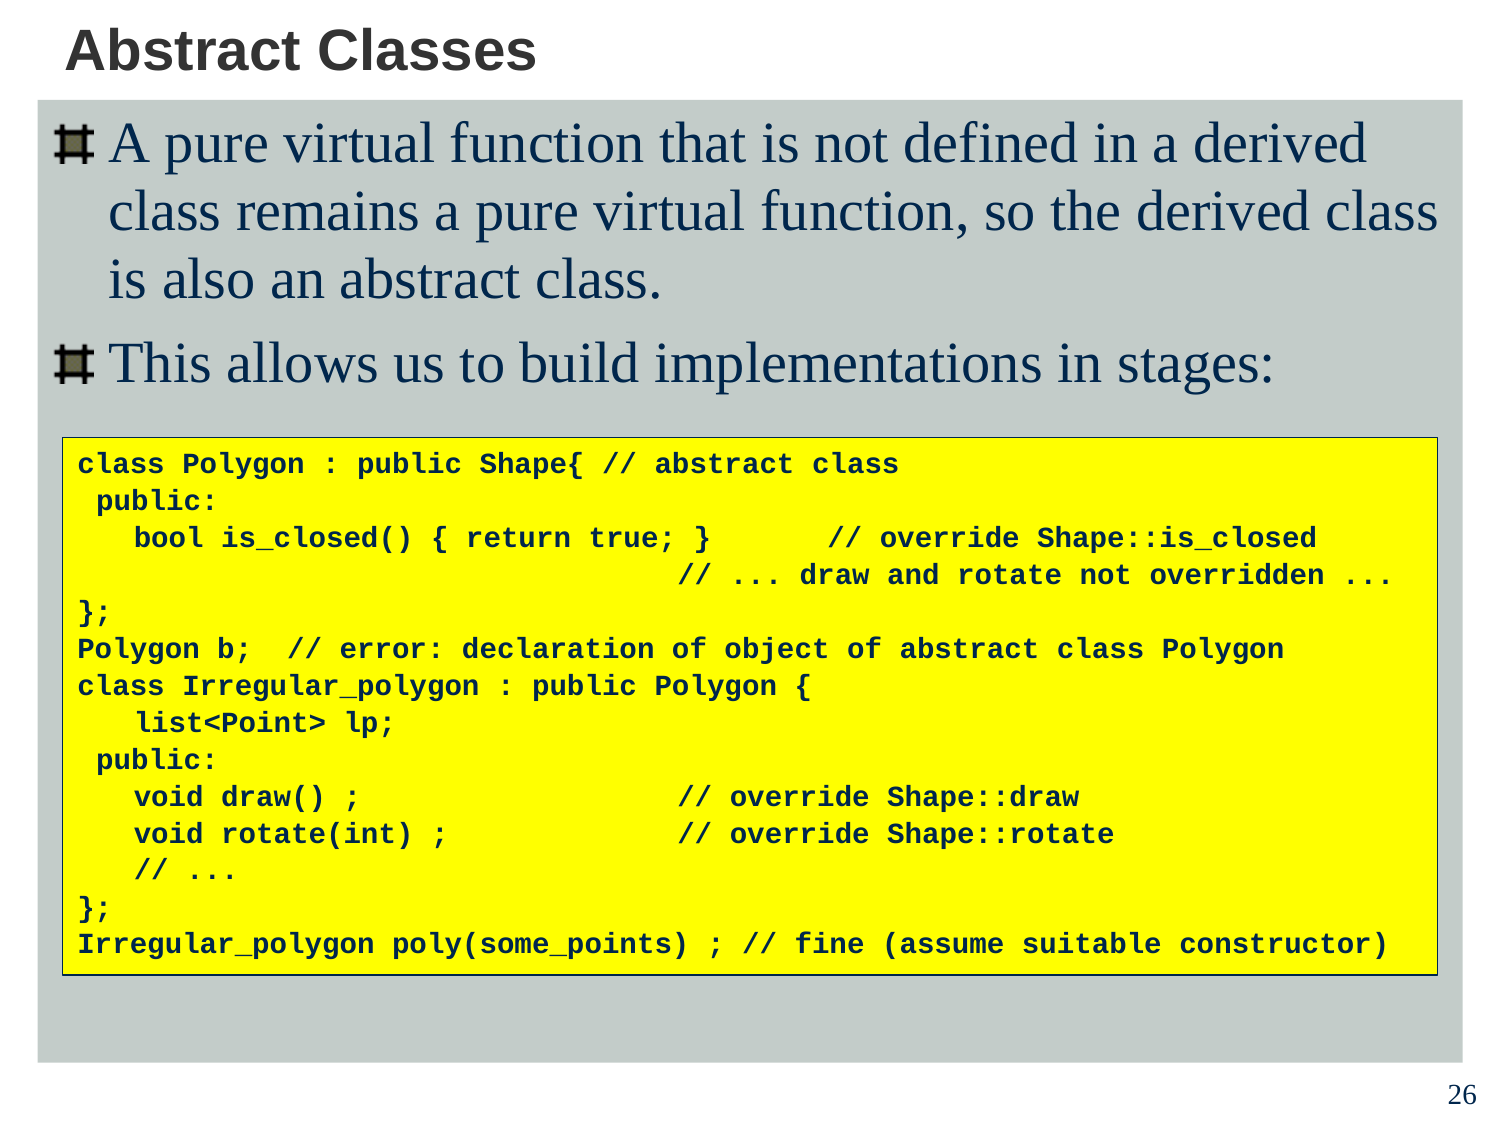

# Abstract Classes
A pure virtual function that is not defined in a derived class remains a pure virtual function, so the derived class is also an abstract class.
This allows us to build implementations in stages:
class Polygon : public Shape{ // abstract class
	public:
		bool is_closed() { return true; } 	// override Shape::is_closed
							// ... draw and rotate not overridden ...
};
Polygon b; // error: declaration of object of abstract class Polygon
class Irregular_polygon : public Polygon {
		list<Point> lp;
	public:
		void draw() ; 		// override Shape::draw
		void rotate(int) ; 		// override Shape::rotate
		// ...
};
Irregular_polygon poly(some_points) ; // fine (assume suitable constructor)